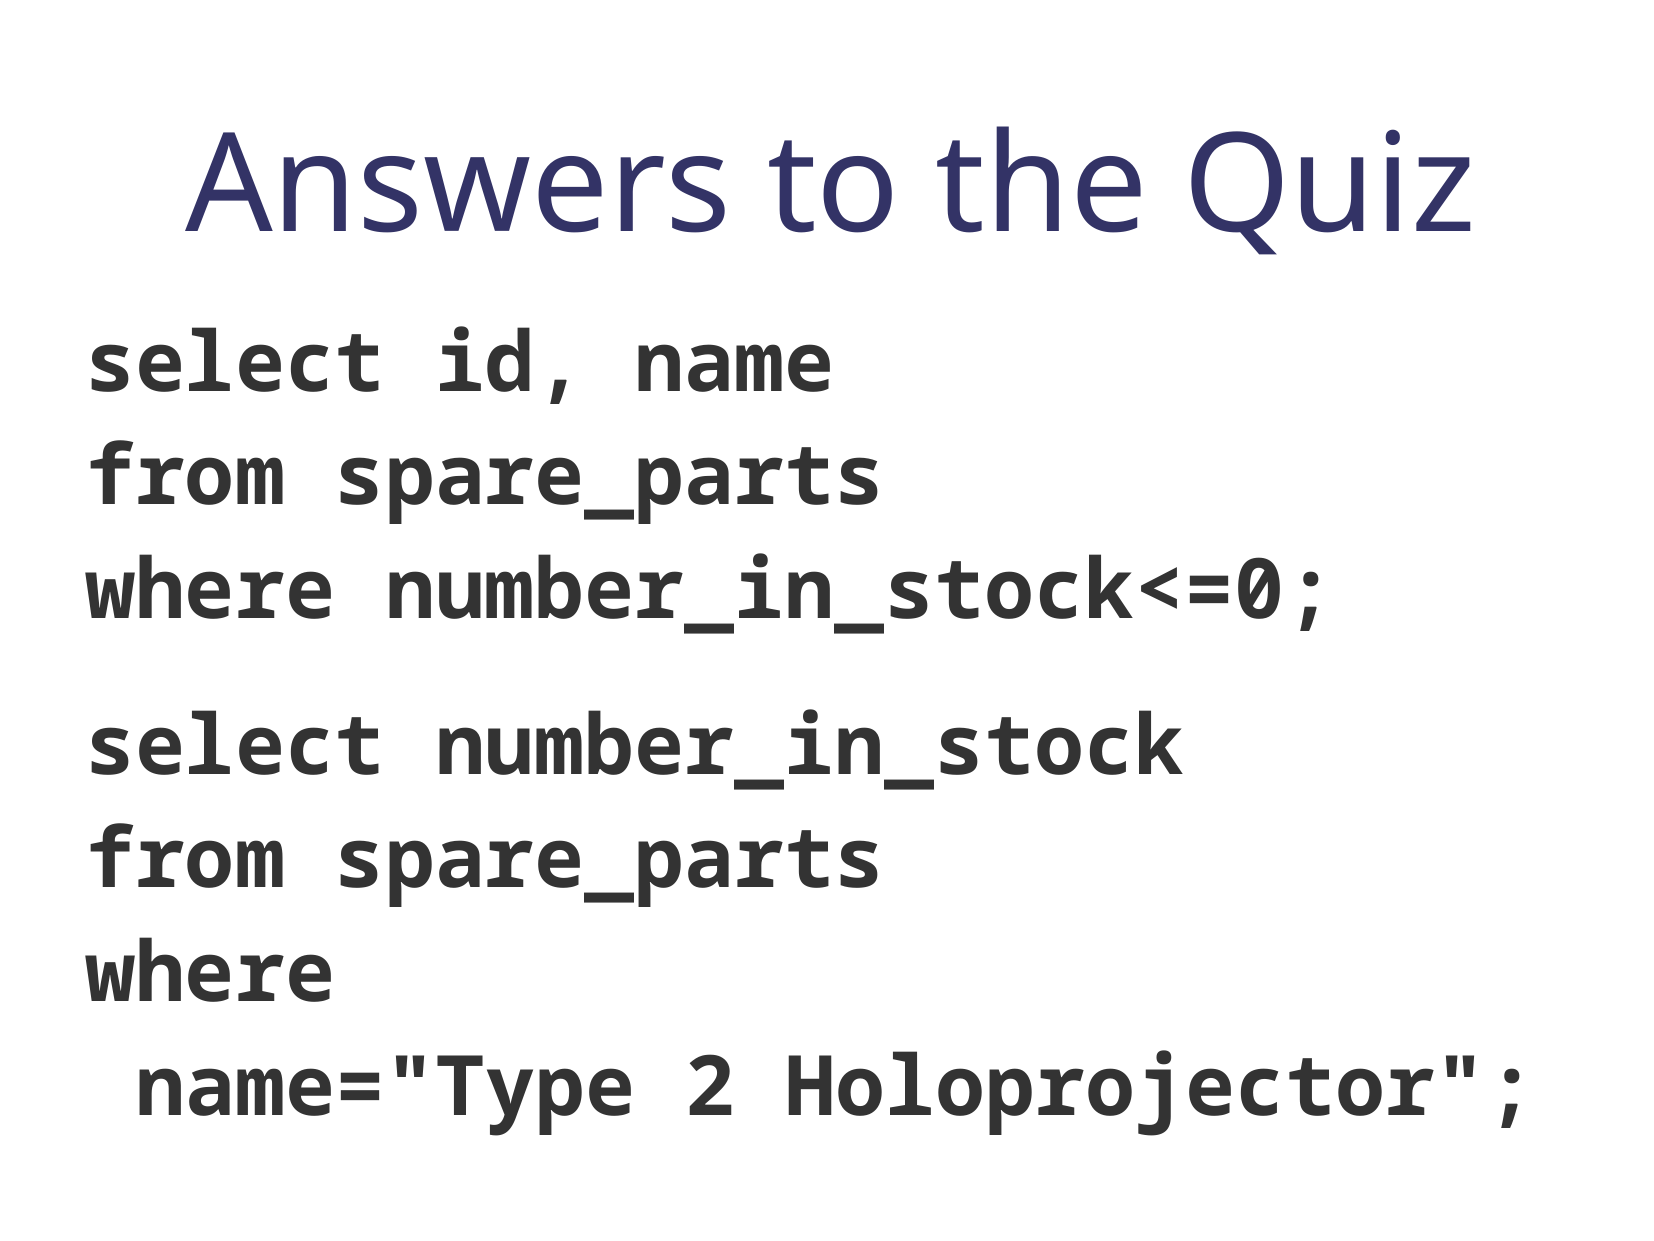

# Answers to the Quiz
select id, name
from spare_parts
where number_in_stock<=0;
select number_in_stock
from spare_parts
where
 name="Type 2 Holoprojector";